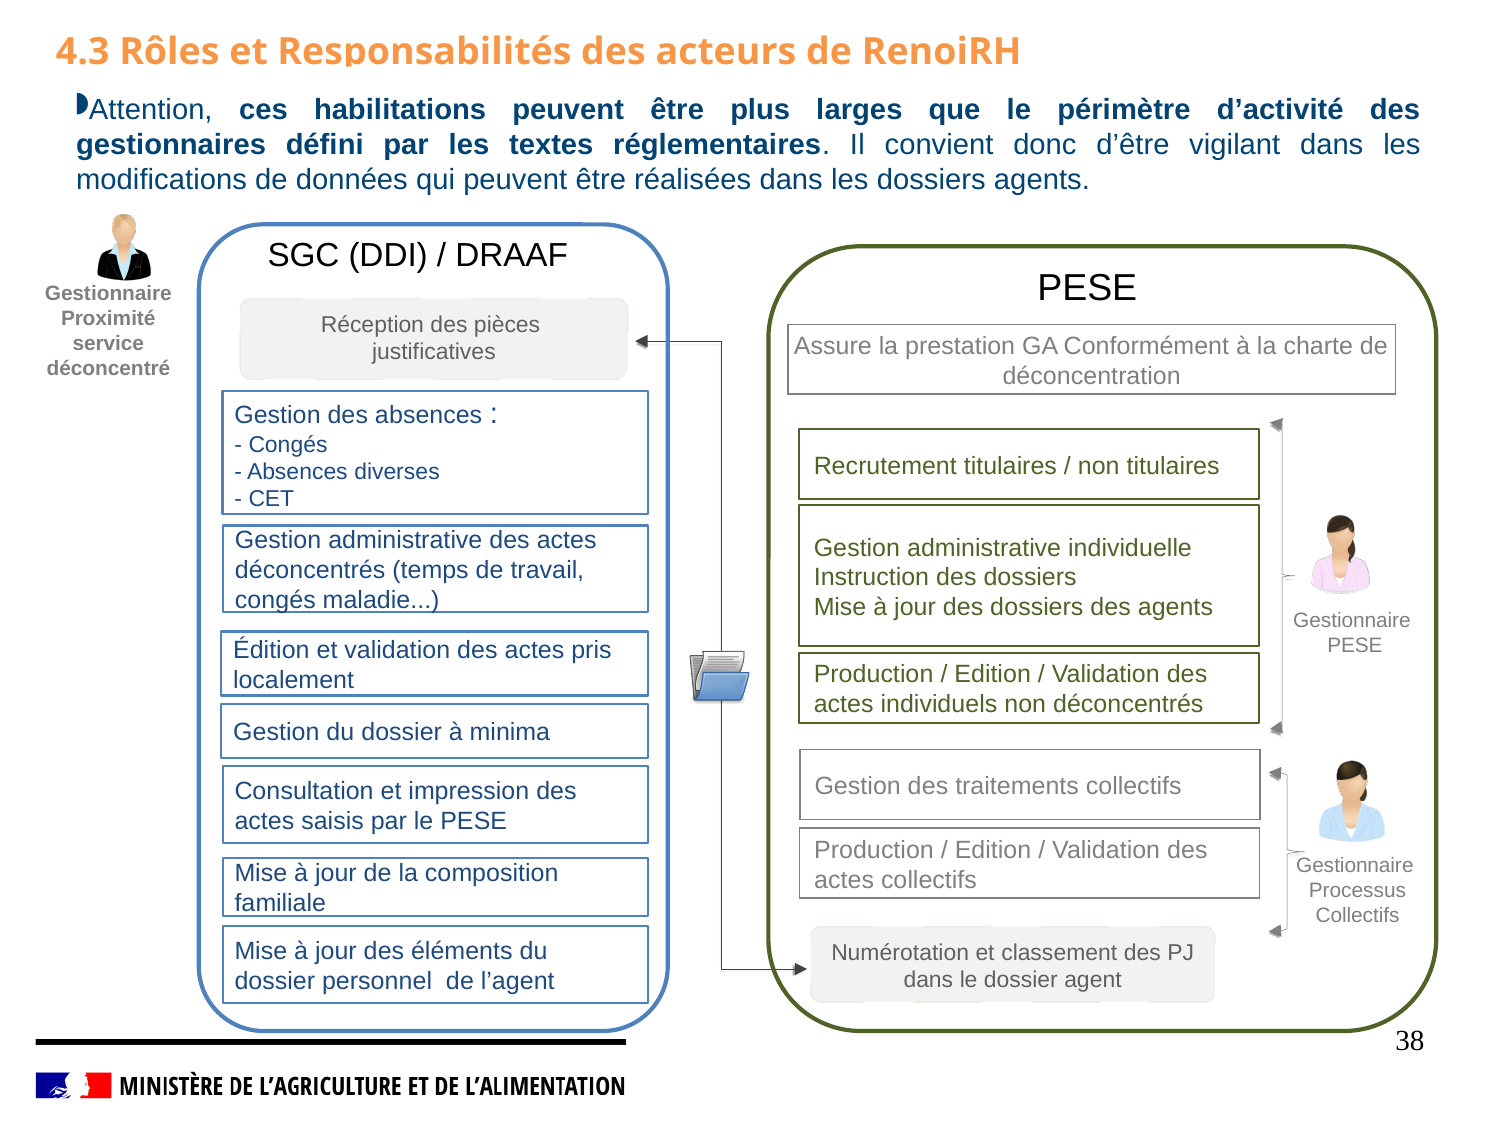

4.3 Rôles et Responsabilités des acteurs de RenoiRH
Attention, ces habilitations peuvent être plus larges que le périmètre d’activité des gestionnaires défini par les textes réglementaires. Il convient donc d’être vigilant dans les modifications de données qui peuvent être réalisées dans les dossiers agents.
SGC (ddi) / DRAAF
PESE
Gestionnaire Proximité service déconcentré
Réception des pièces
justificatives
Assure la prestation GA Conformément à la charte de déconcentration
Gestion des absences :
- Congés
- Absences diverses
- CET
Recrutement titulaires / non titulaires
Gestion administrative individuelle
Instruction des dossiers
Mise à jour des dossiers des agents
Gestion administrative des actes déconcentrés (temps de travail, congés maladie...)
Gestionnaire
PESE
Édition et validation des actes pris localement
Production / Edition / Validation des actes individuels non déconcentrés
Gestion du dossier à minima
Gestion des traitements collectifs
Consultation et impression des actes saisis par le PESE
Production / Edition / Validation des actes collectifs
Gestionnaire
Processus Collectifs
Mise à jour de la composition familiale
Mise à jour des éléments du dossier personnel de l’agent
Numérotation et classement des PJ dans le dossier agent